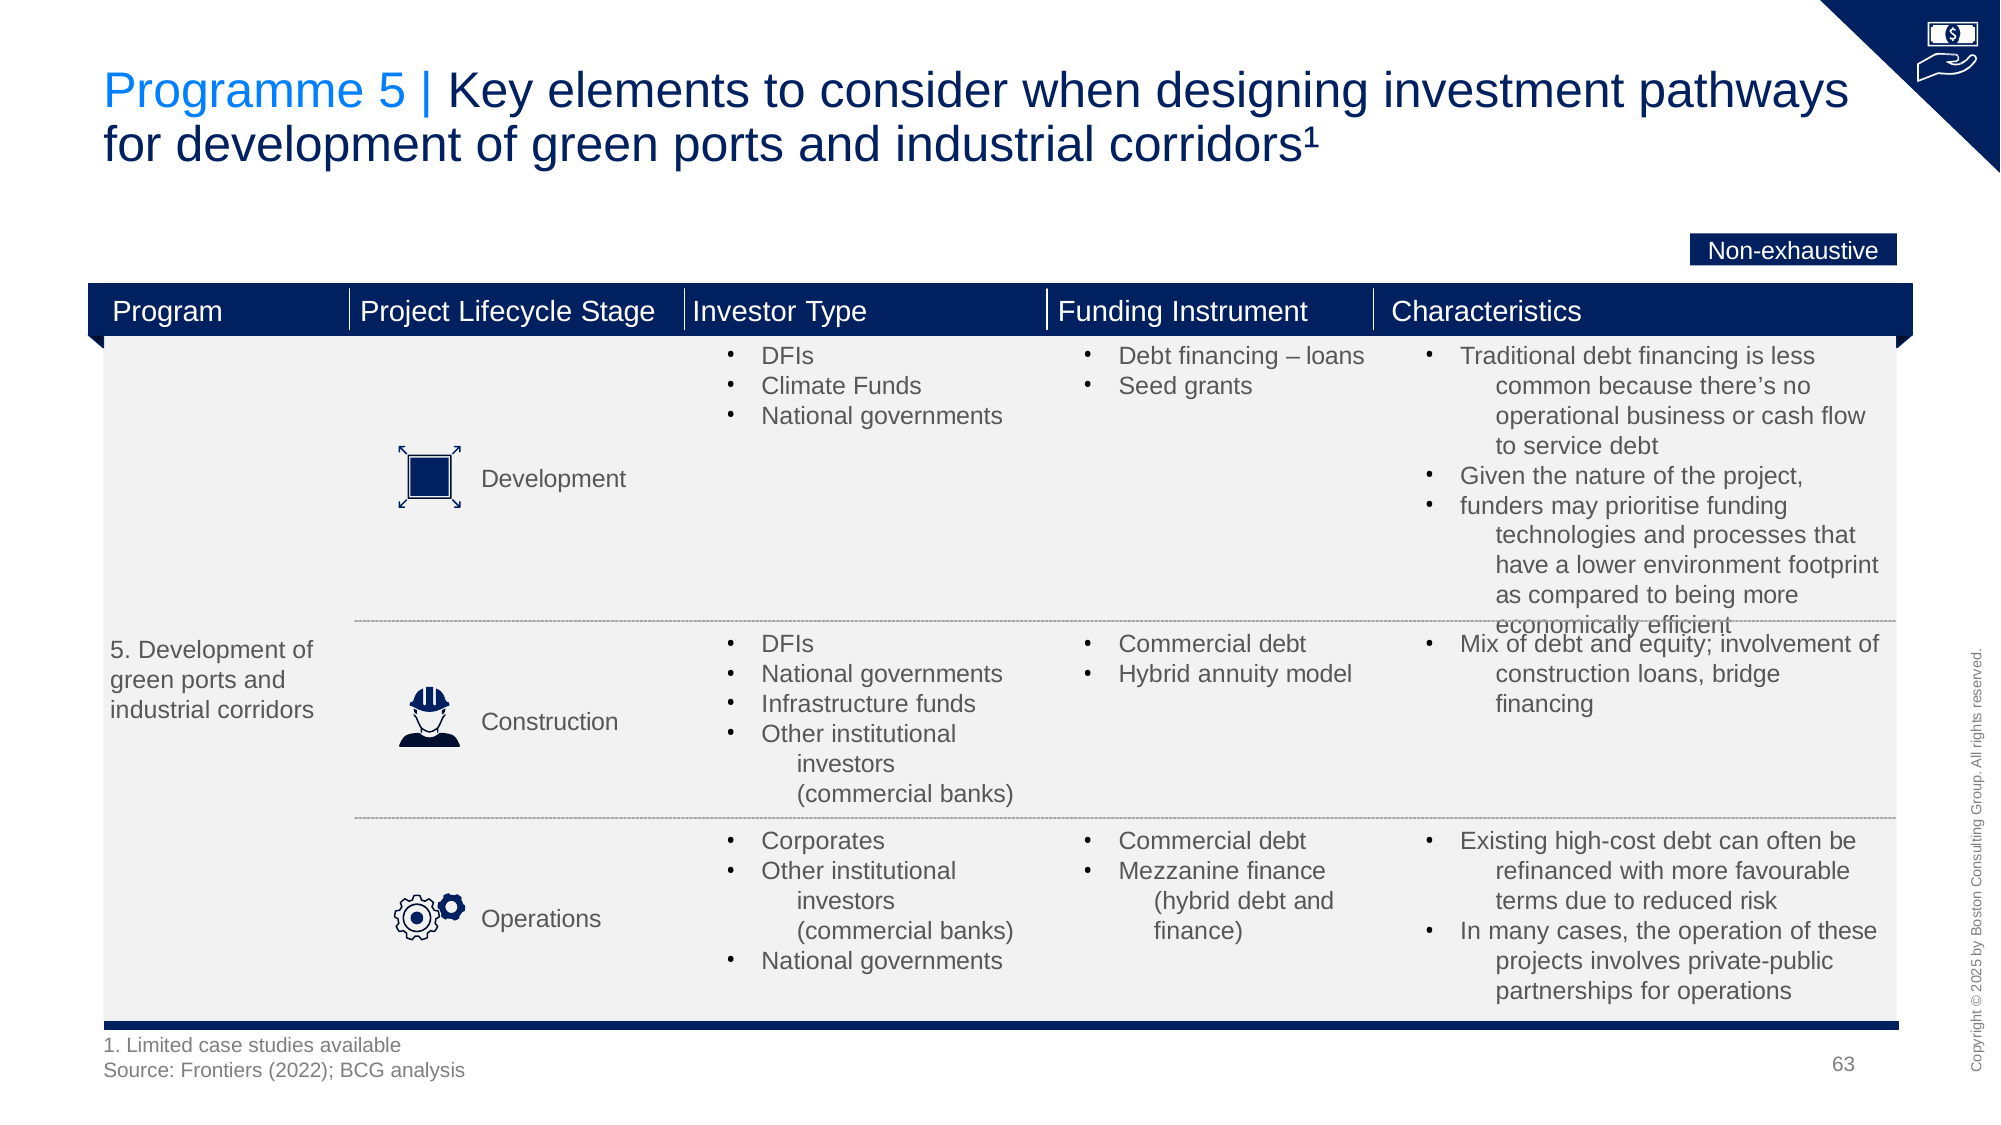

# Programme 5 | Key elements to consider when designing investment pathways for development of green ports and industrial corridors¹
Non-exhaustive
Program
Project Lifecycle Stage
Investor Type
Funding Instrument
Characteristics
DFIs
Climate Funds
National governments
Debt financing – loans
Seed grants
Traditional debt financing is less common because there’s no operational business or cash flow to service debt
Given the nature of the project,
funders may prioritise funding technologies and processes that have a lower environment footprint as compared to being more economically efficient
Development
DFIs
National governments
Infrastructure funds
Other institutional investors (commercial banks)
Commercial debt
Hybrid annuity model
Mix of debt and equity; involvement of construction loans, bridge financing
5. Development of green ports and industrial corridors
Construction
Corporates
Other institutional investors (commercial banks)
National governments
Commercial debt
Mezzanine finance (hybrid debt and finance)
Existing high-cost debt can often be refinanced with more favourable terms due to reduced risk
In many cases, the operation of these projects involves private-public partnerships for operations
Operations
1. Limited case studies available
Source: Frontiers (2022); BCG analysis